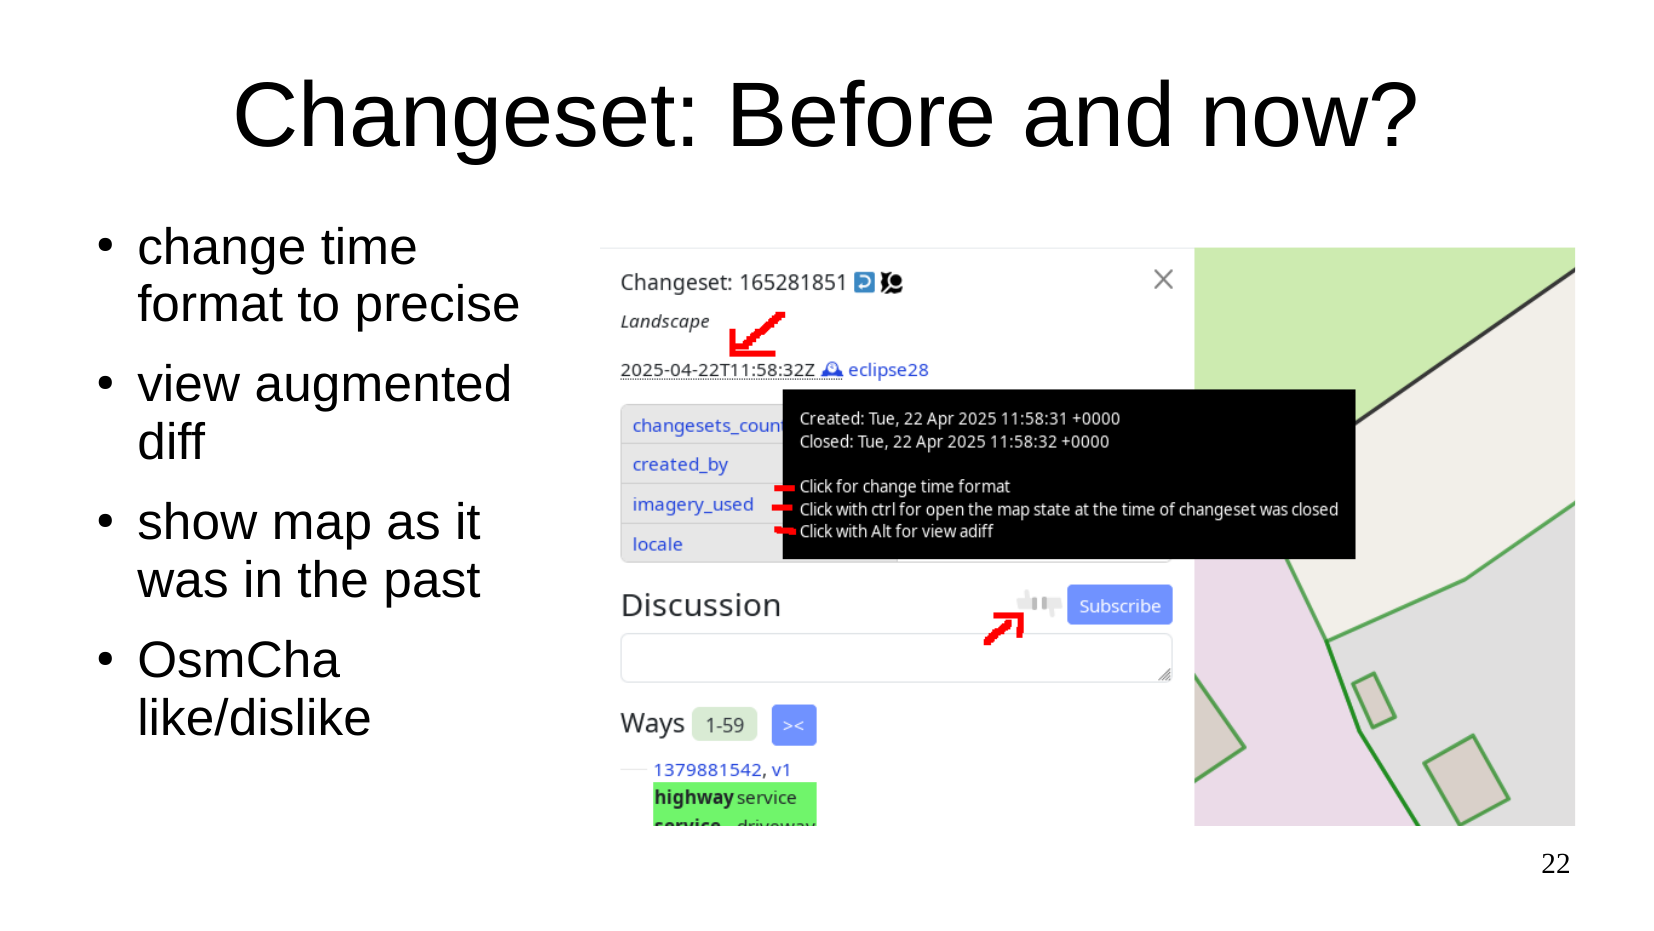

# Changeset: Before and now?
change time format to precise
view augmented diff
show map as it was in the past
OsmCha like/dislike
22